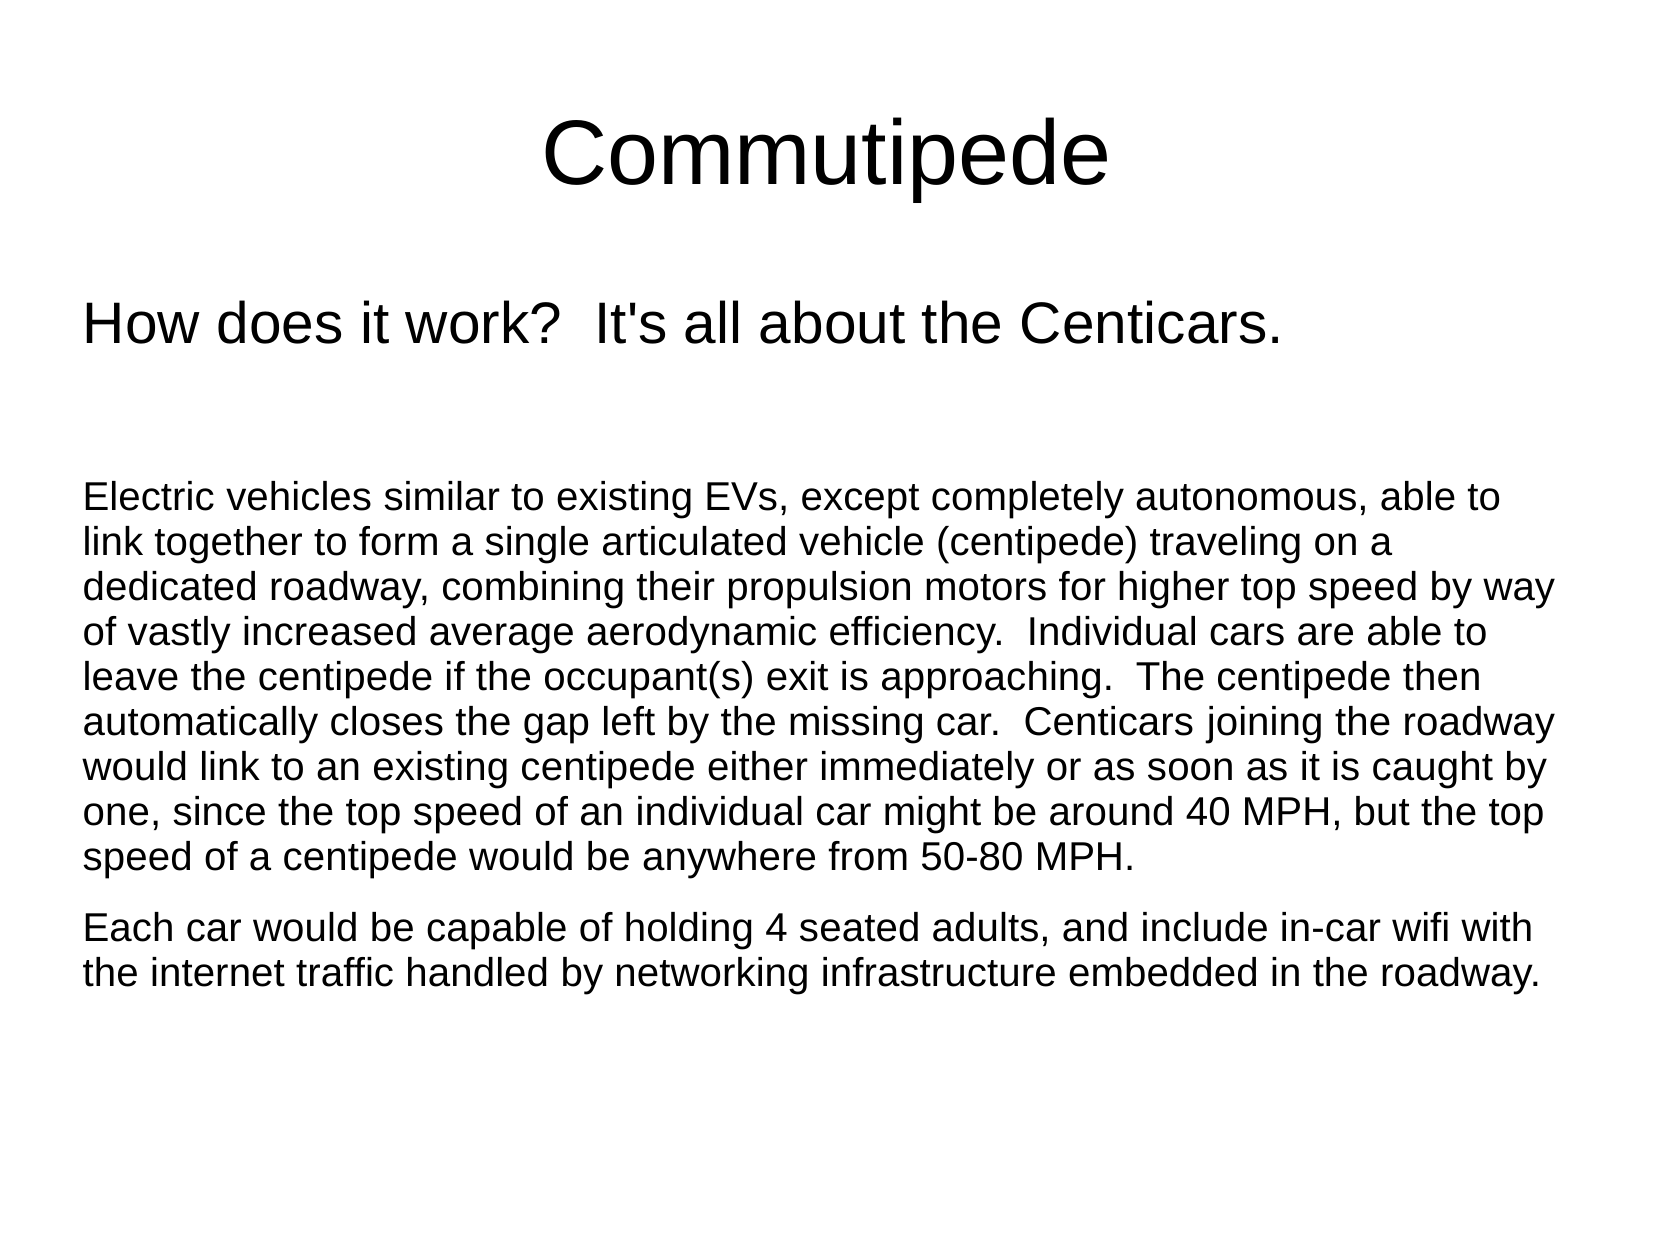

# Commutipede
How does it work? It's all about the Centicars.
Electric vehicles similar to existing EVs, except completely autonomous, able to link together to form a single articulated vehicle (centipede) traveling on a dedicated roadway, combining their propulsion motors for higher top speed by way of vastly increased average aerodynamic efficiency. Individual cars are able to leave the centipede if the occupant(s) exit is approaching. The centipede then automatically closes the gap left by the missing car. Centicars joining the roadway would link to an existing centipede either immediately or as soon as it is caught by one, since the top speed of an individual car might be around 40 MPH, but the top speed of a centipede would be anywhere from 50-80 MPH.
Each car would be capable of holding 4 seated adults, and include in-car wifi with the internet traffic handled by networking infrastructure embedded in the roadway.